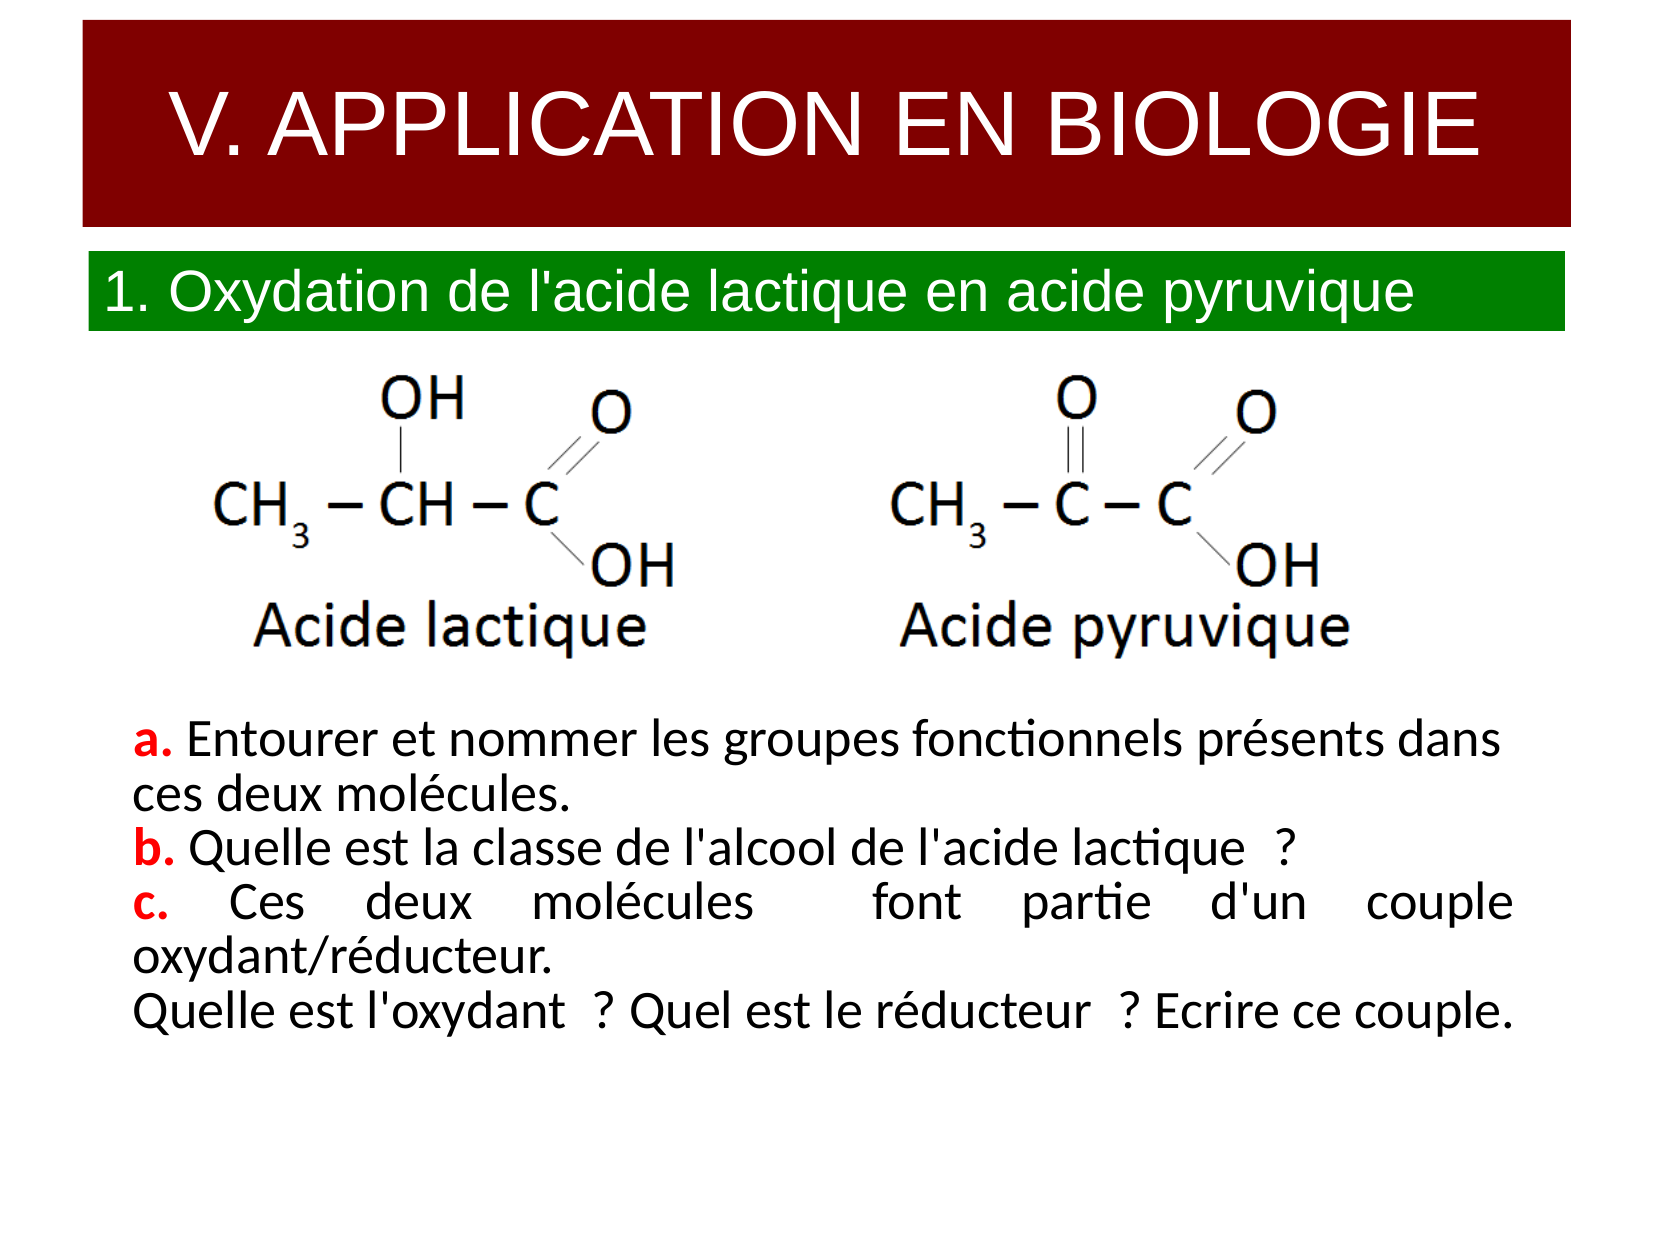

# V. APPLICATION EN BIOLOGIE
1. Oxydation de l'acide lactique en acide pyruvique
a. Entourer et nommer les groupes fonctionnels présents dans ces deux molécules.
b. Quelle est la classe de l'alcool de l'acide lactique  ?
c. Ces deux molécules font partie d'un couple oxydant/réducteur.
Quelle est l'oxydant  ? Quel est le réducteur  ? Ecrire ce couple.